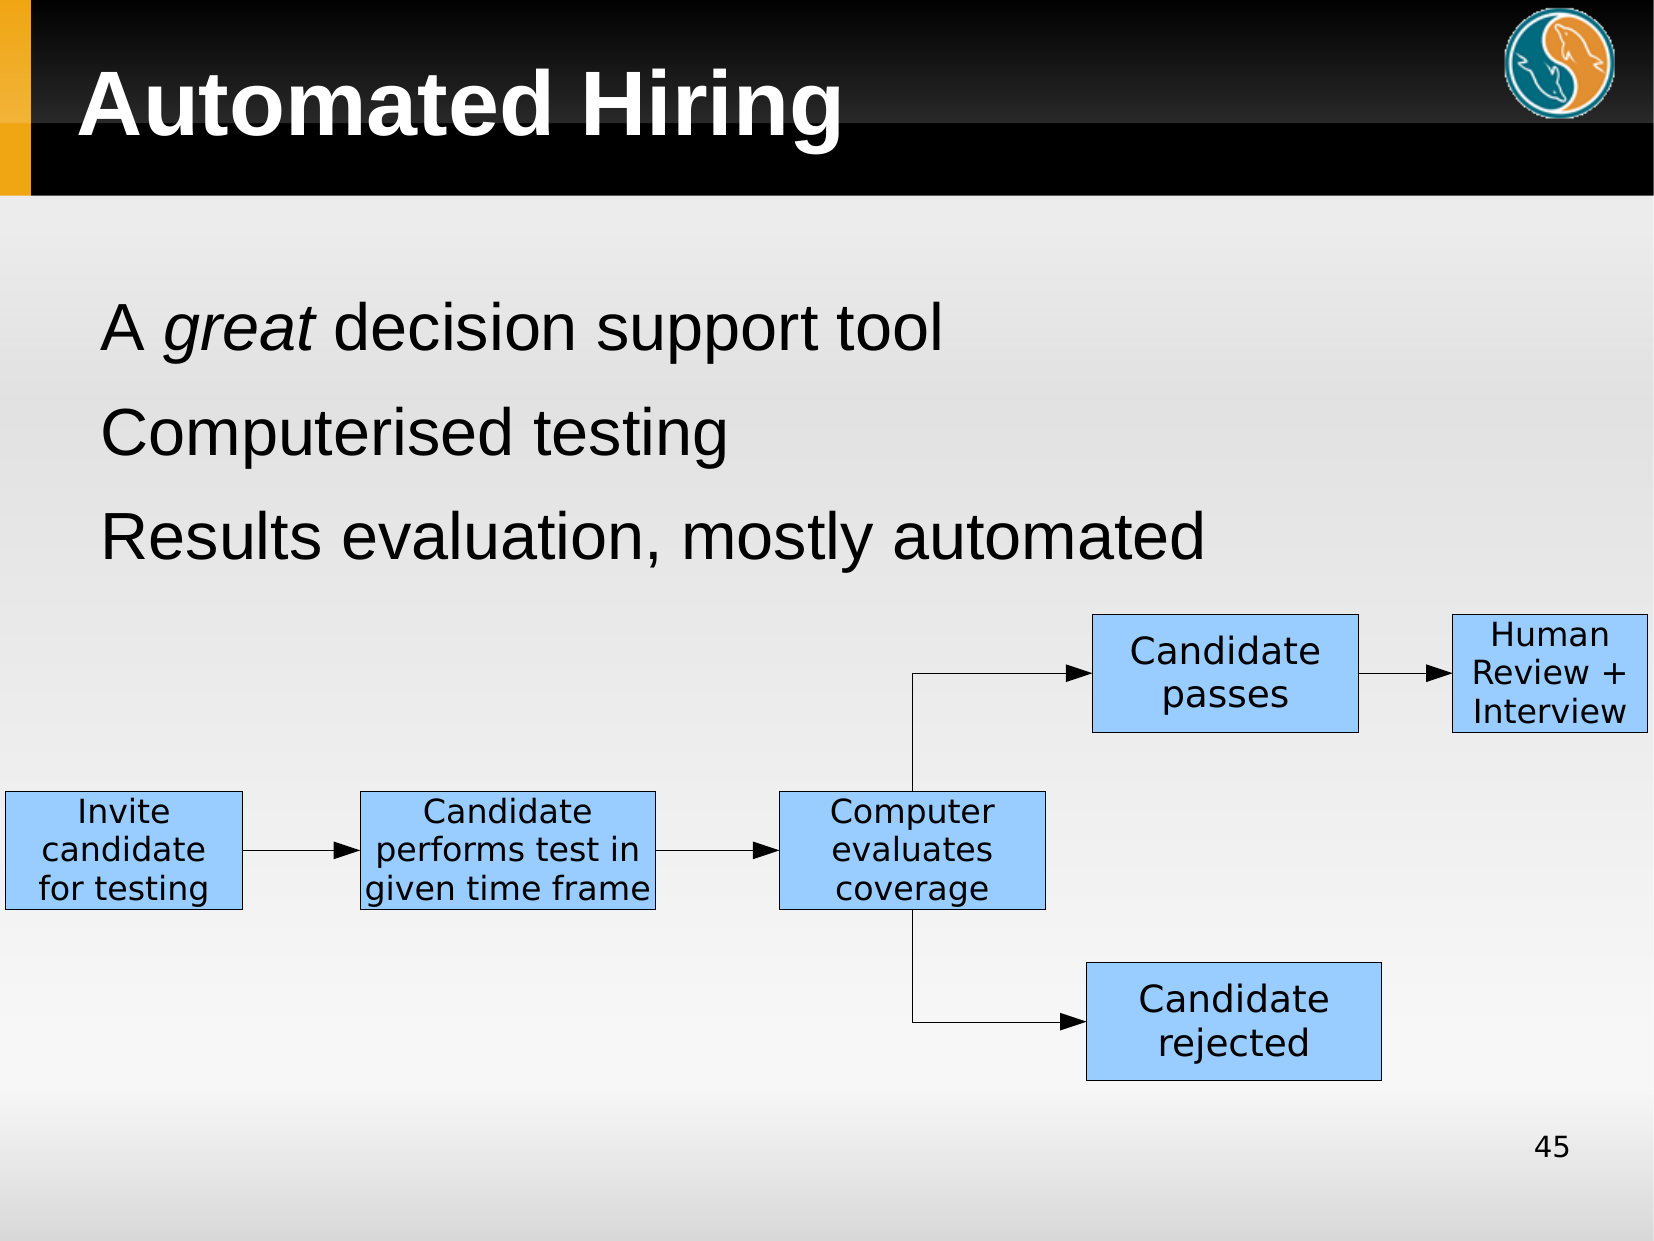

# Automated Hiring
A great decision support tool
Computerised testing
Results evaluation, mostly automated
Candidate
passes
Human
Review +
Interview
Invite
candidate
for testing
Candidate
performs test in
given time frame
Computer
evaluates
coverage
Candidate
rejected
45